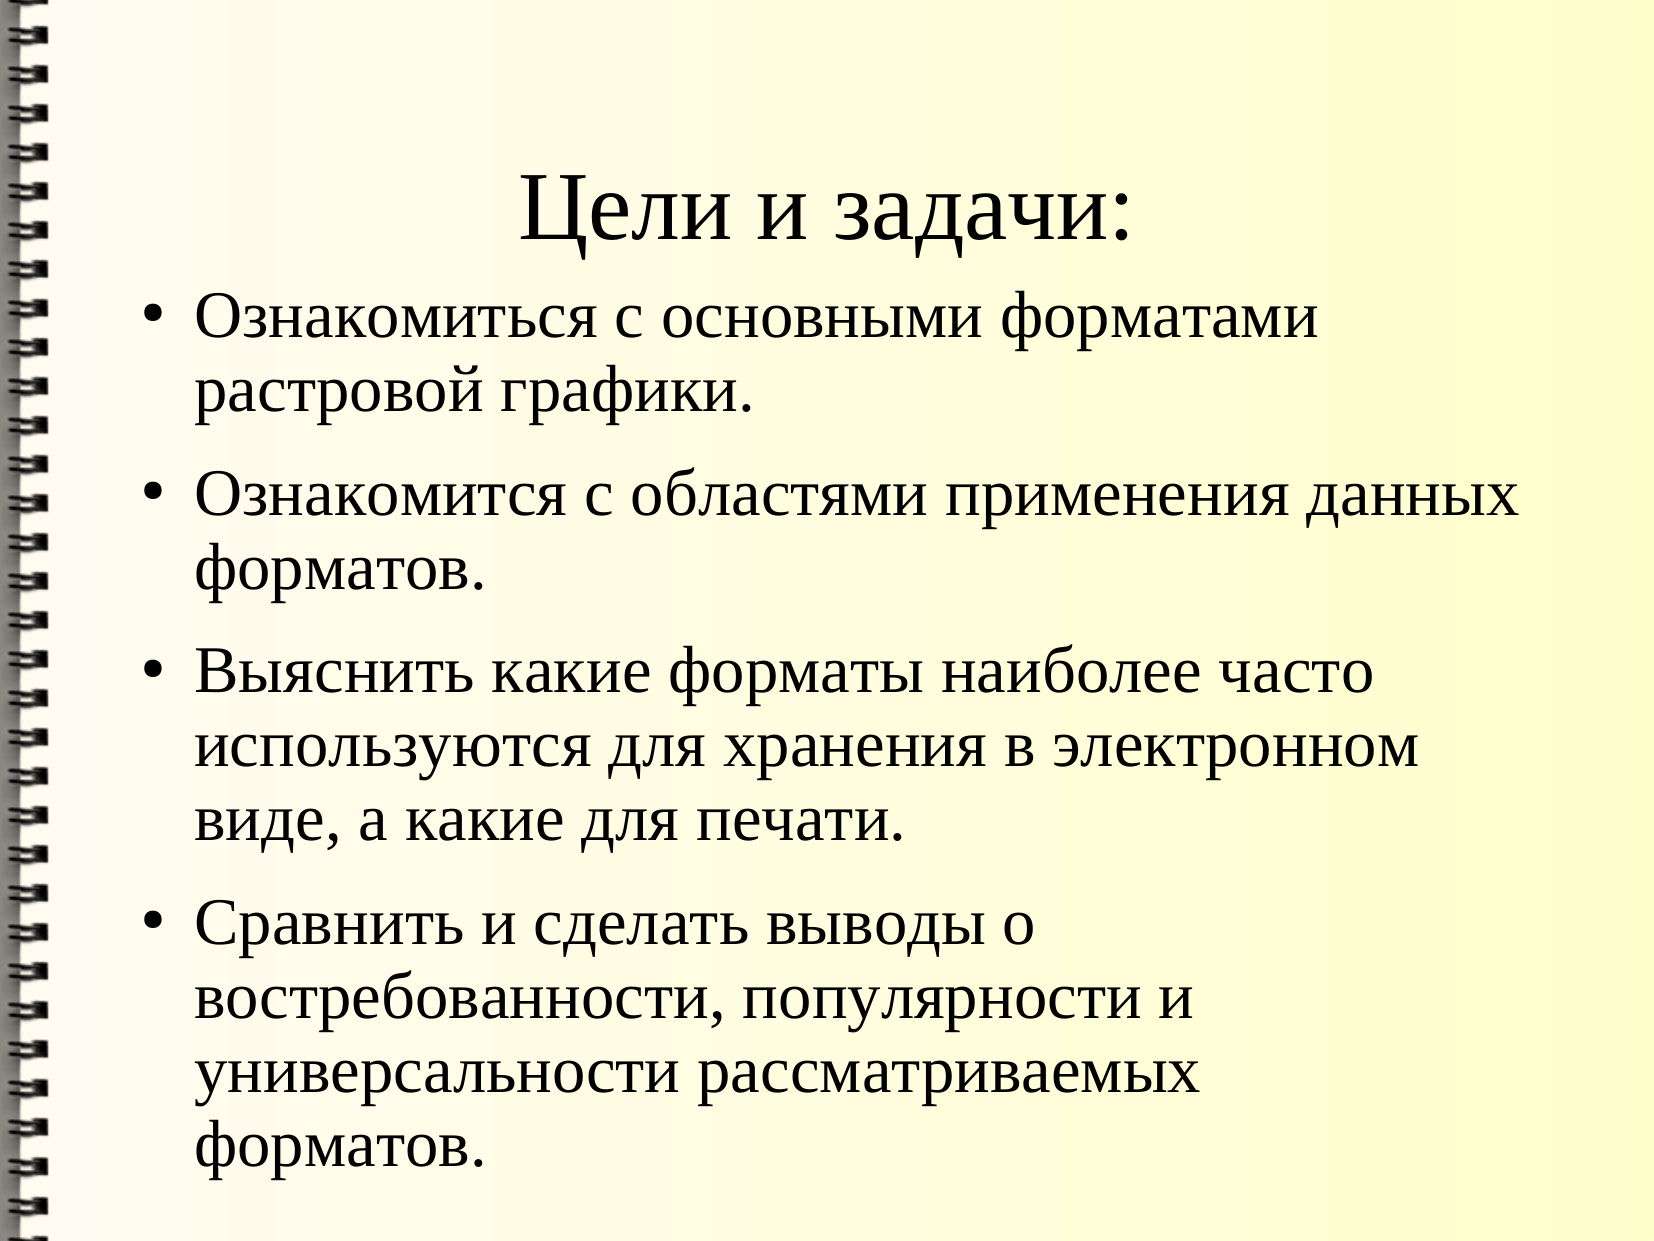

# Цели и задачи:
Ознакомиться с основными форматами растровой графики.
Ознакомится с областями применения данных форматов.
Выяснить какие форматы наиболее часто используются для хранения в электронном виде, а какие для печати.
Сравнить и сделать выводы о востребованности, популярности и универсальности рассматриваемых
форматов.